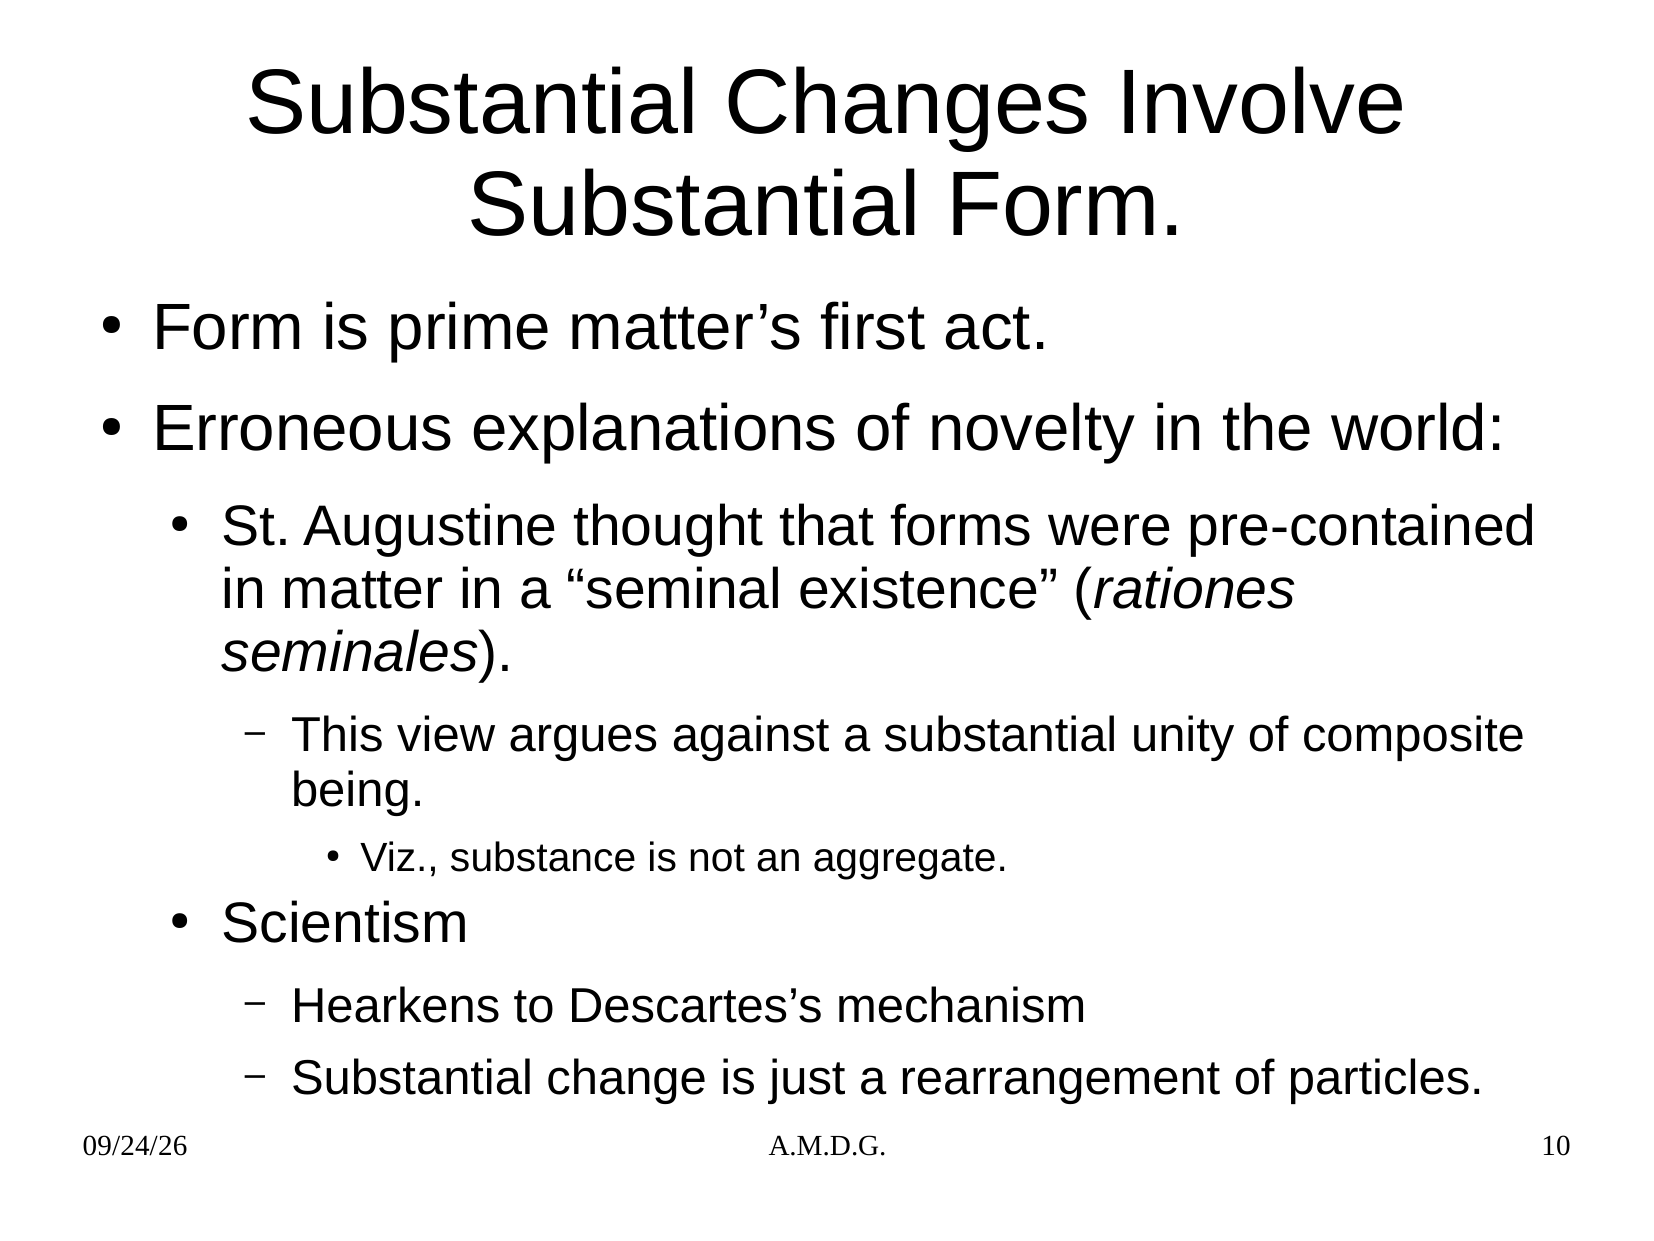

# Substantial Changes Involve Substantial Form.
Form is prime matter’s first act.
Erroneous explanations of novelty in the world:
St. Augustine thought that forms were pre-contained in matter in a “seminal existence” (rationes seminales).
This view argues against a substantial unity of composite being.
Viz., substance is not an aggregate.
Scientism
Hearkens to Descartes’s mechanism
Substantial change is just a rearrangement of particles.
A.M.D.G.
10